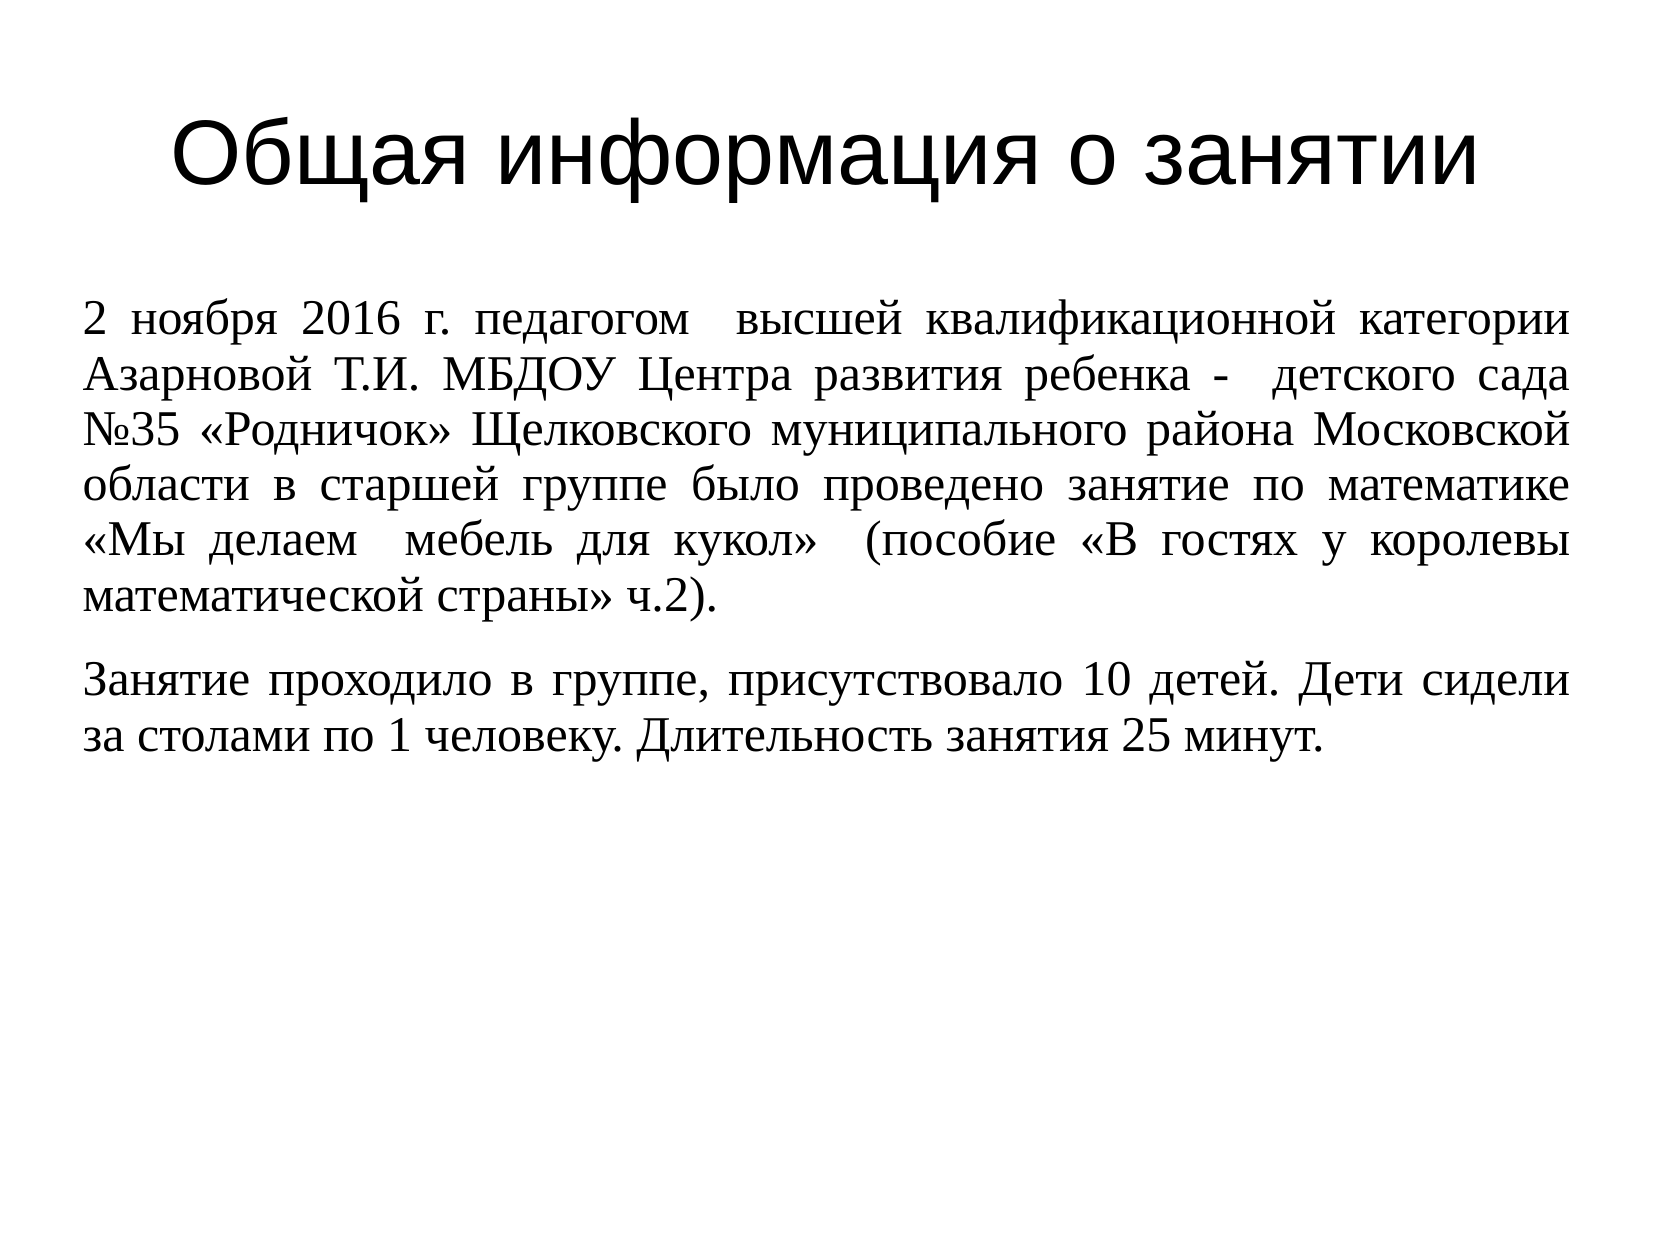

# Общая информация о занятии
2 ноября 2016 г. педагогом высшей квалификационной категории Азарновой Т.И. МБДОУ Центра развития ребенка - детского сада №35 «Родничок» Щелковского муниципального района Московской области в старшей группе было проведено занятие по математике «Мы делаем мебель для кукол» (пособие «В гостях у королевы математической страны» ч.2).
Занятие проходило в группе, присутствовало 10 детей. Дети сидели за столами по 1 человеку. Длительность занятия 25 минут.